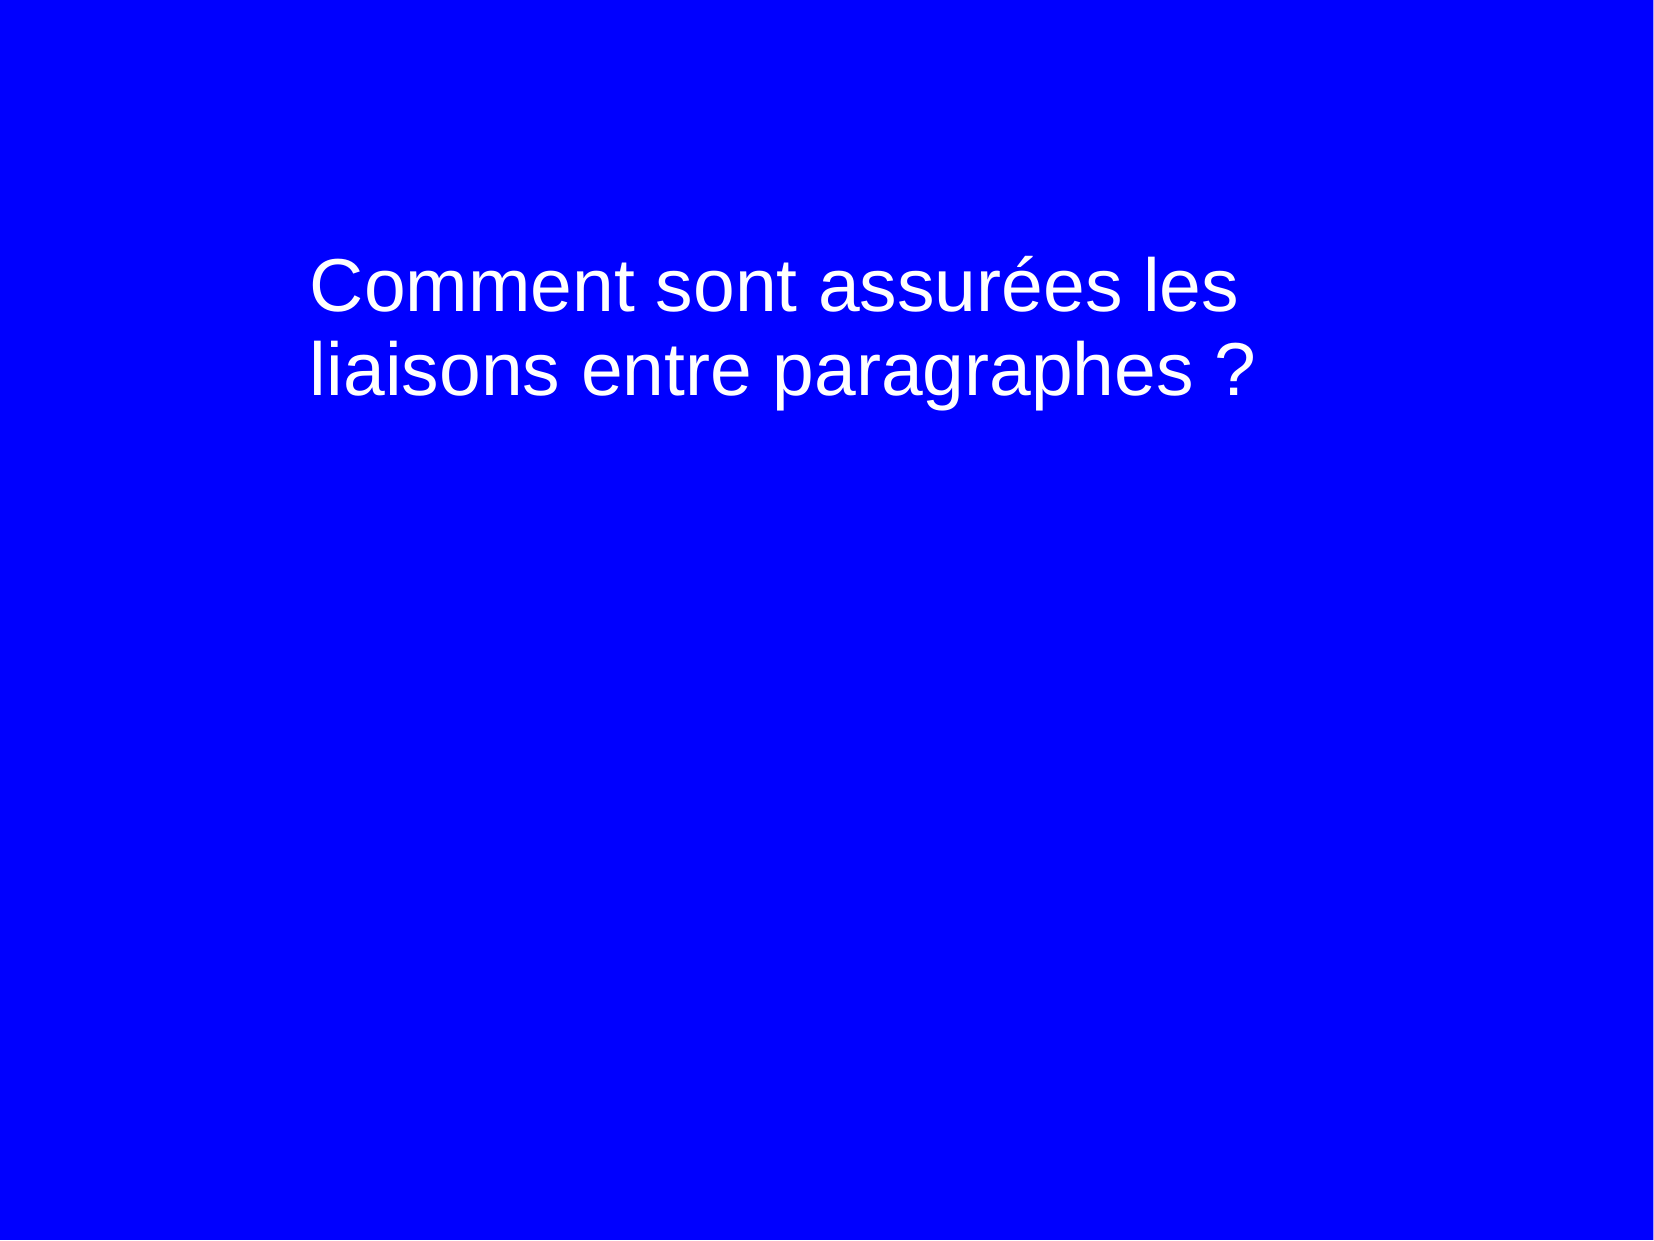

Comment sont assurées les liaisons entre paragraphes ?